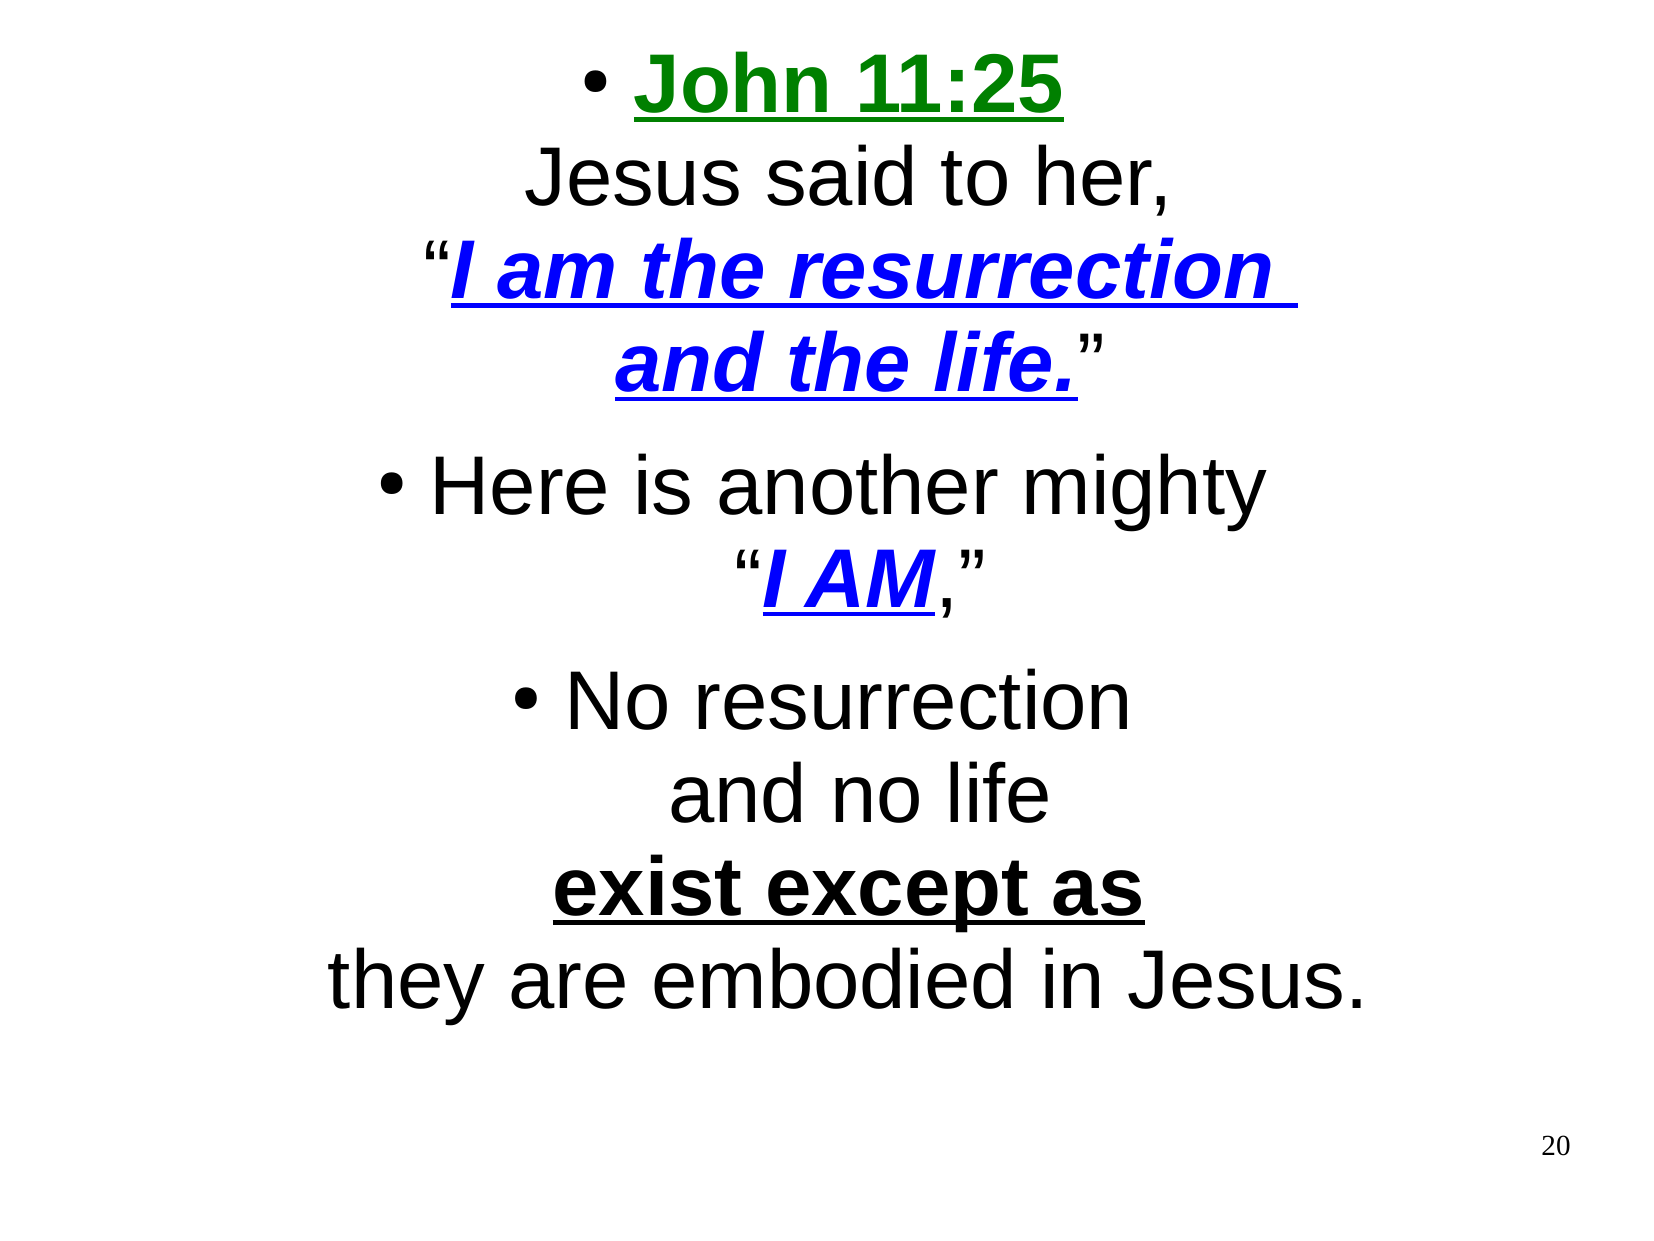

# John 11:25 Jesus said to her, “I am the resurrection and the life.”
Here is another mighty
“I AM,”
No resurrection
and no life
exist except as
they are embodied in Jesus.
20